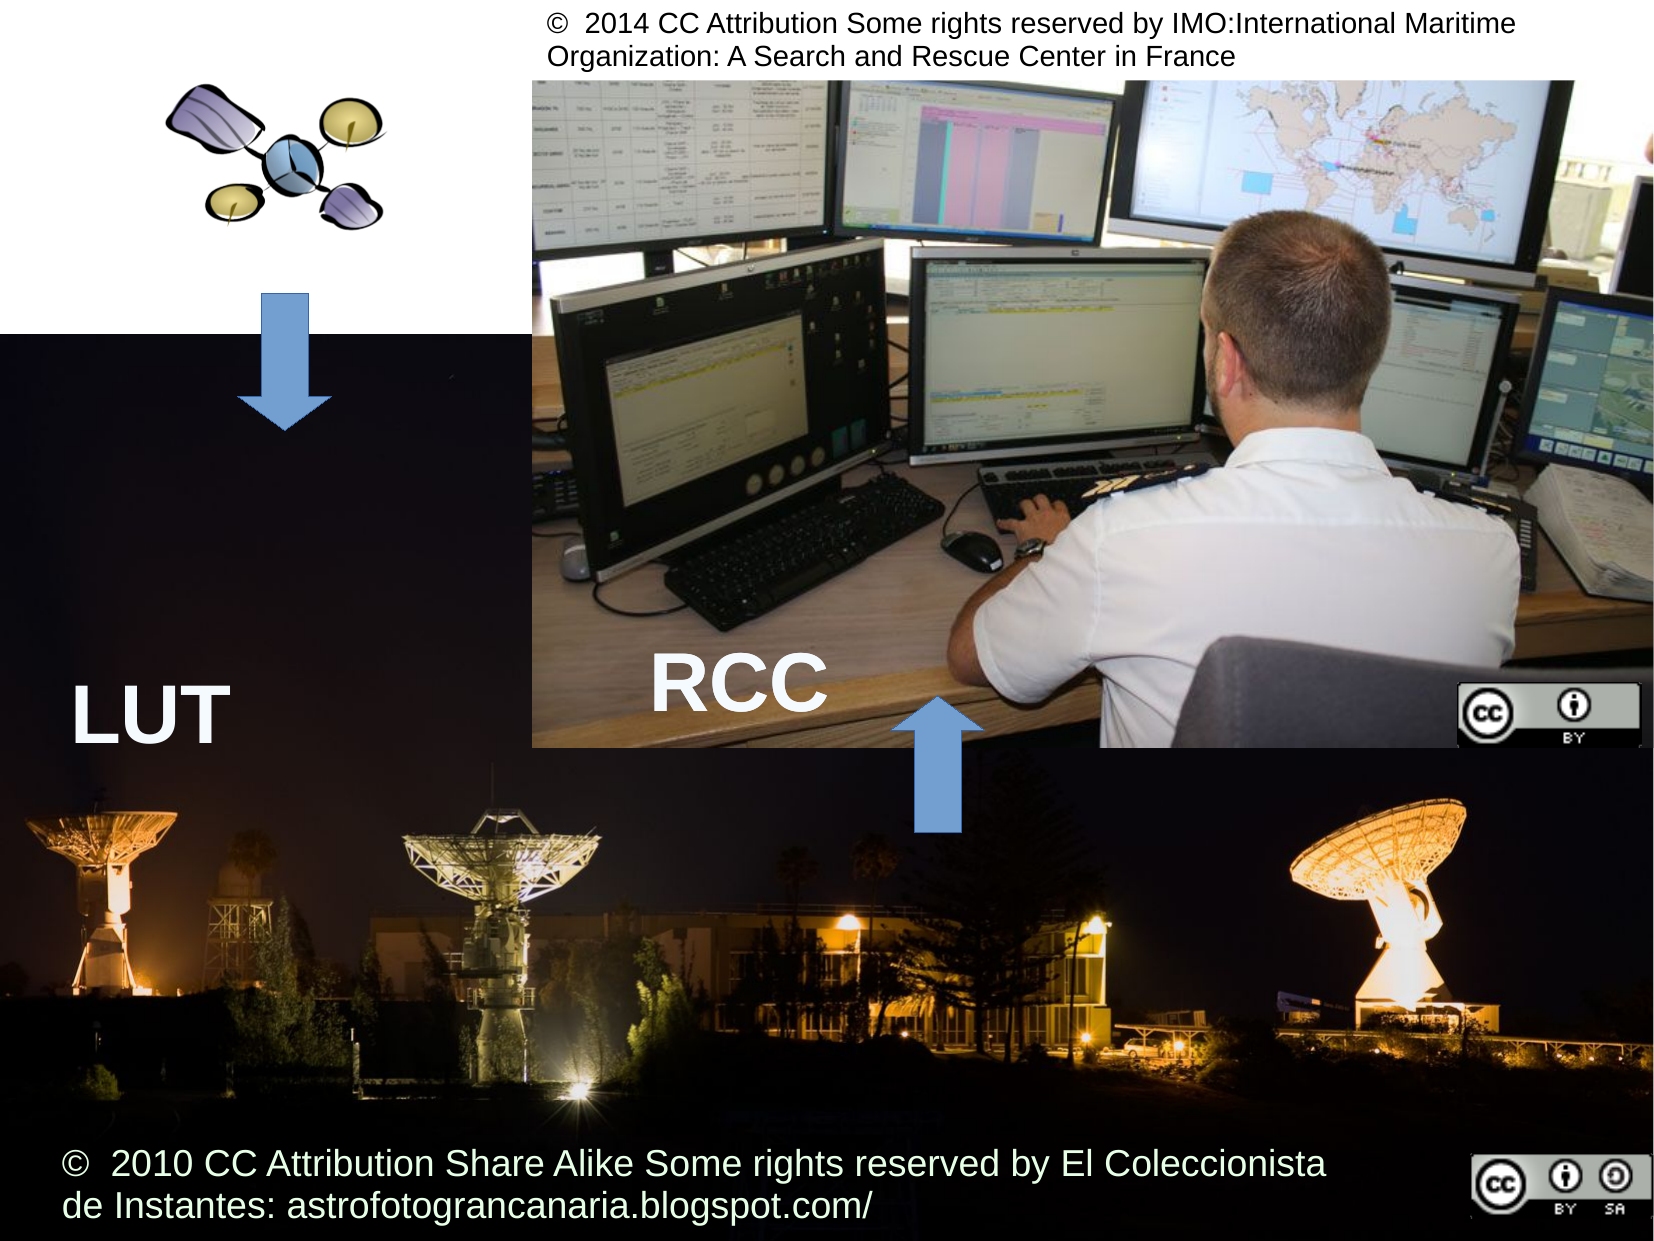

© 2014 CC Attribution Some rights reserved by IMO:International Maritime
Organization: A Search and Rescue Center in France
RCC
RCC
LUT
© 2010 CC Attribution Share Alike Some rights reserved by El Coleccionista
de Instantes: astrofotograncanaria.blogspot.com/